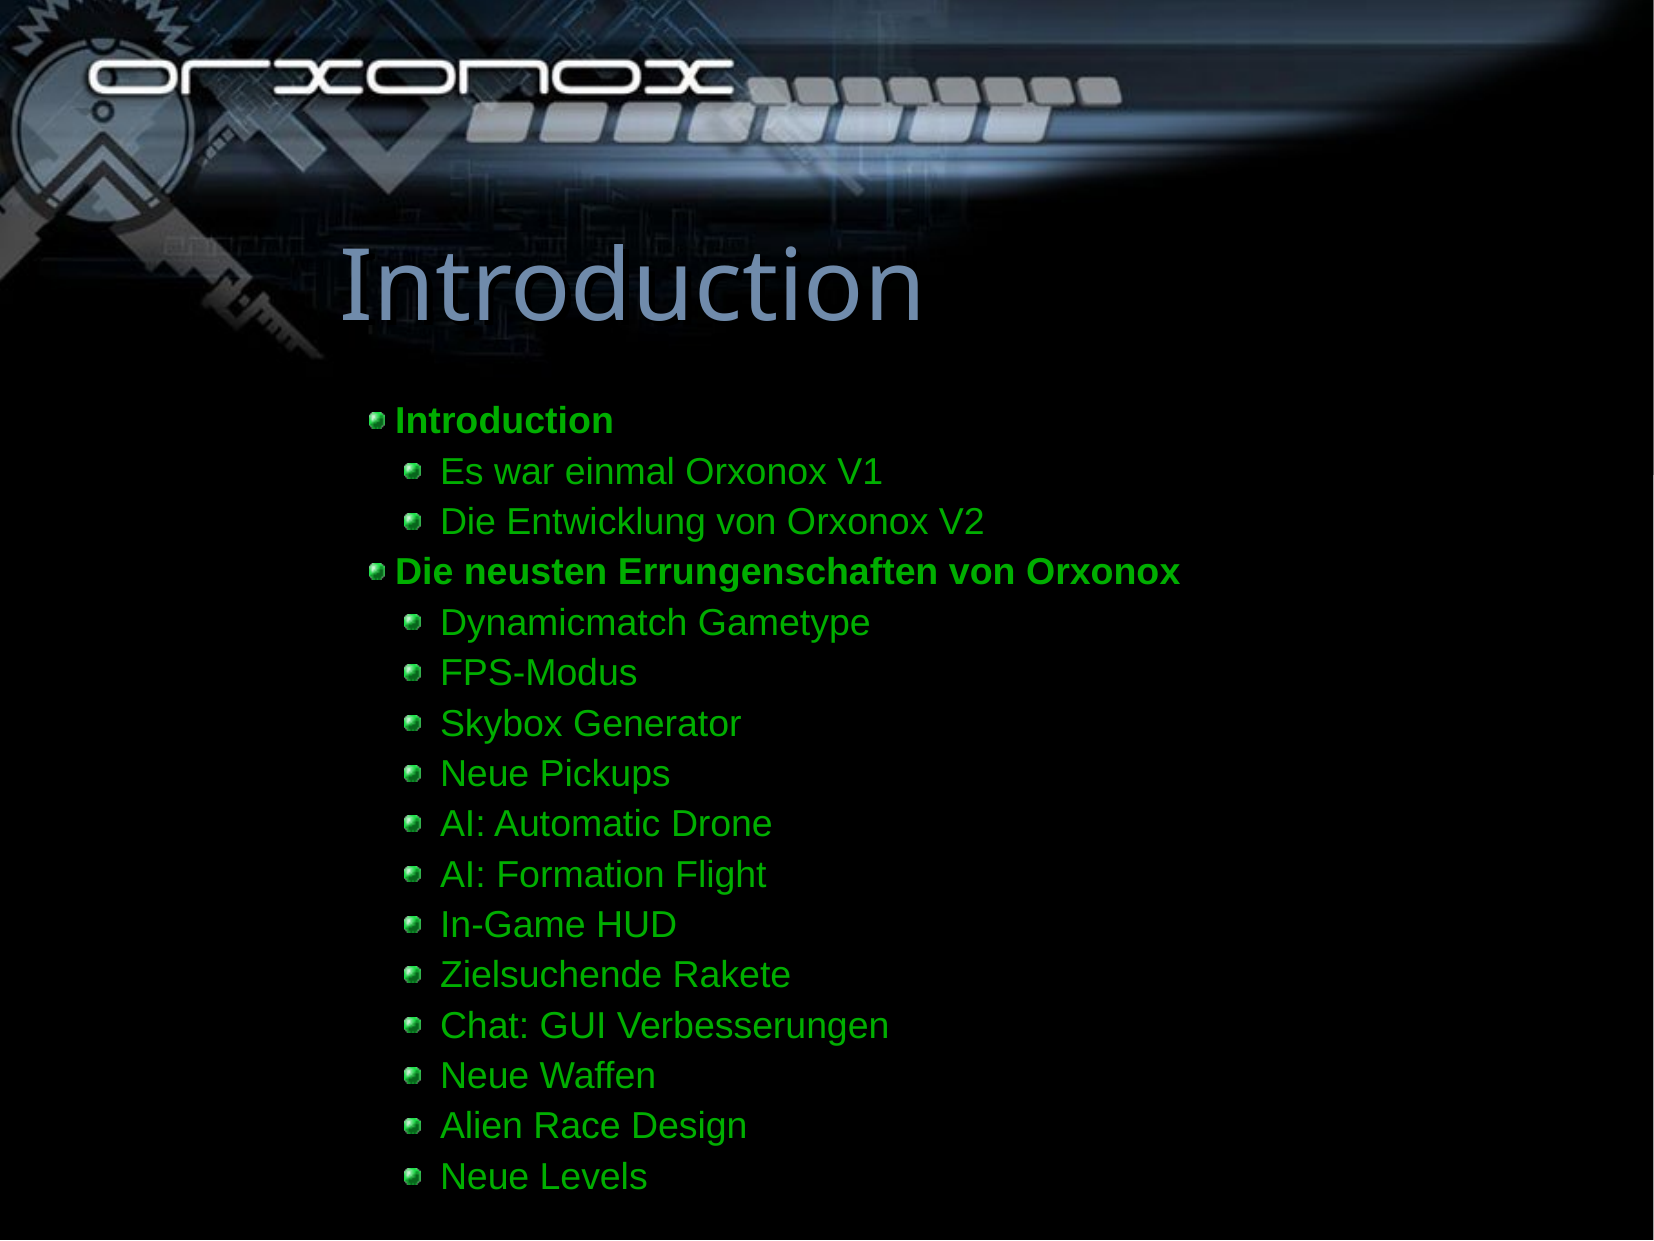

Introduction
 Introduction
Es war einmal Orxonox V1
Die Entwicklung von Orxonox V2
 Die neusten Errungenschaften von Orxonox
Dynamicmatch Gametype
FPS-Modus
Skybox Generator
Neue Pickups
AI: Automatic Drone
AI: Formation Flight
In-Game HUD
Zielsuchende Rakete
Chat: GUI Verbesserungen
Neue Waffen
Alien Race Design
Neue Levels